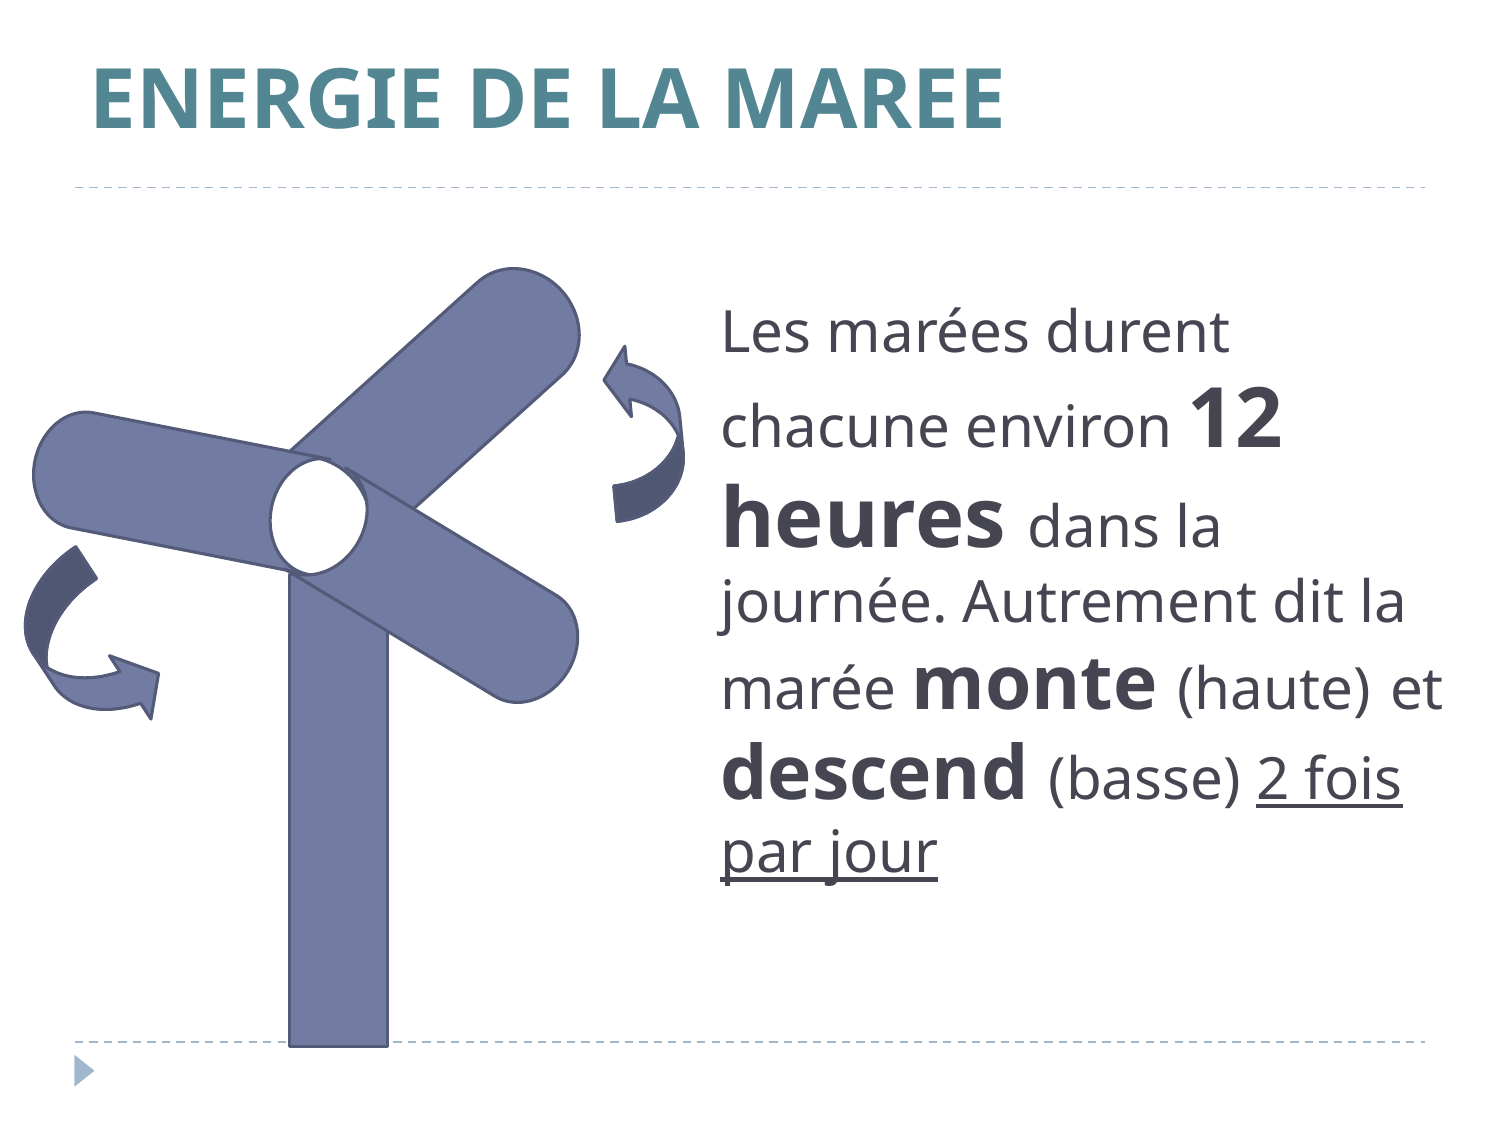

# ENERGIE DE LA MAREE
Les marées durent chacune environ 12 heures dans la journée. Autrement dit la marée monte (haute) et descend (basse) 2 fois par jour